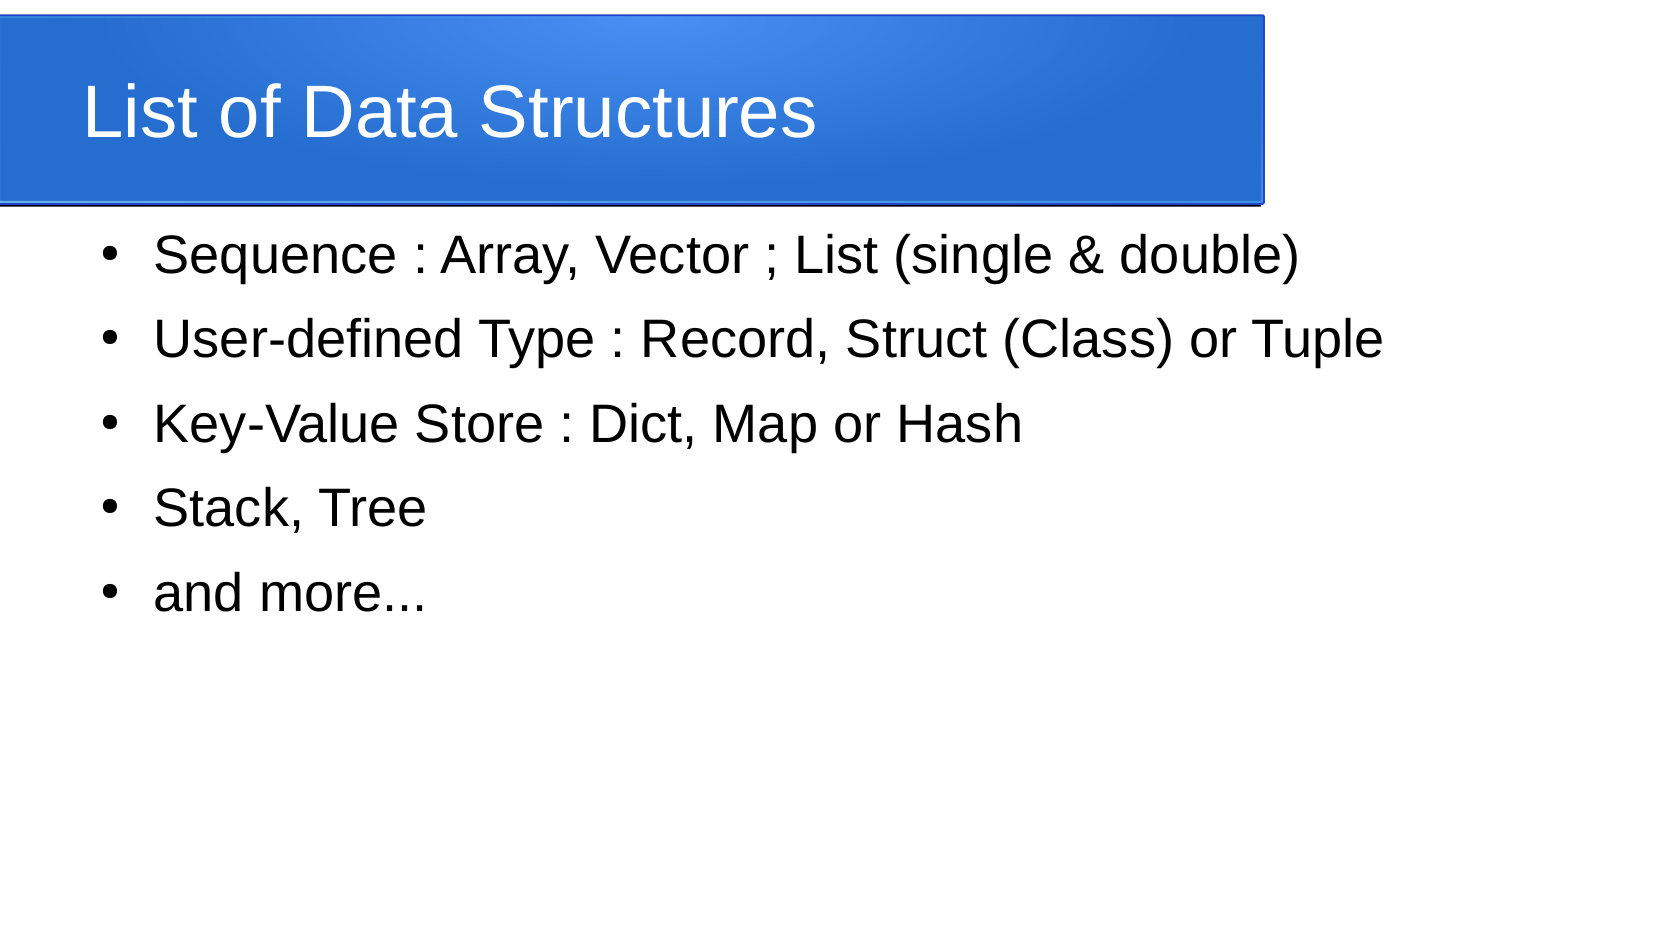

# List of Data Structures
Sequence : Array, Vector ; List (single & double)
User-defined Type : Record, Struct (Class) or Tuple
Key-Value Store : Dict, Map or Hash
Stack, Tree
and more...